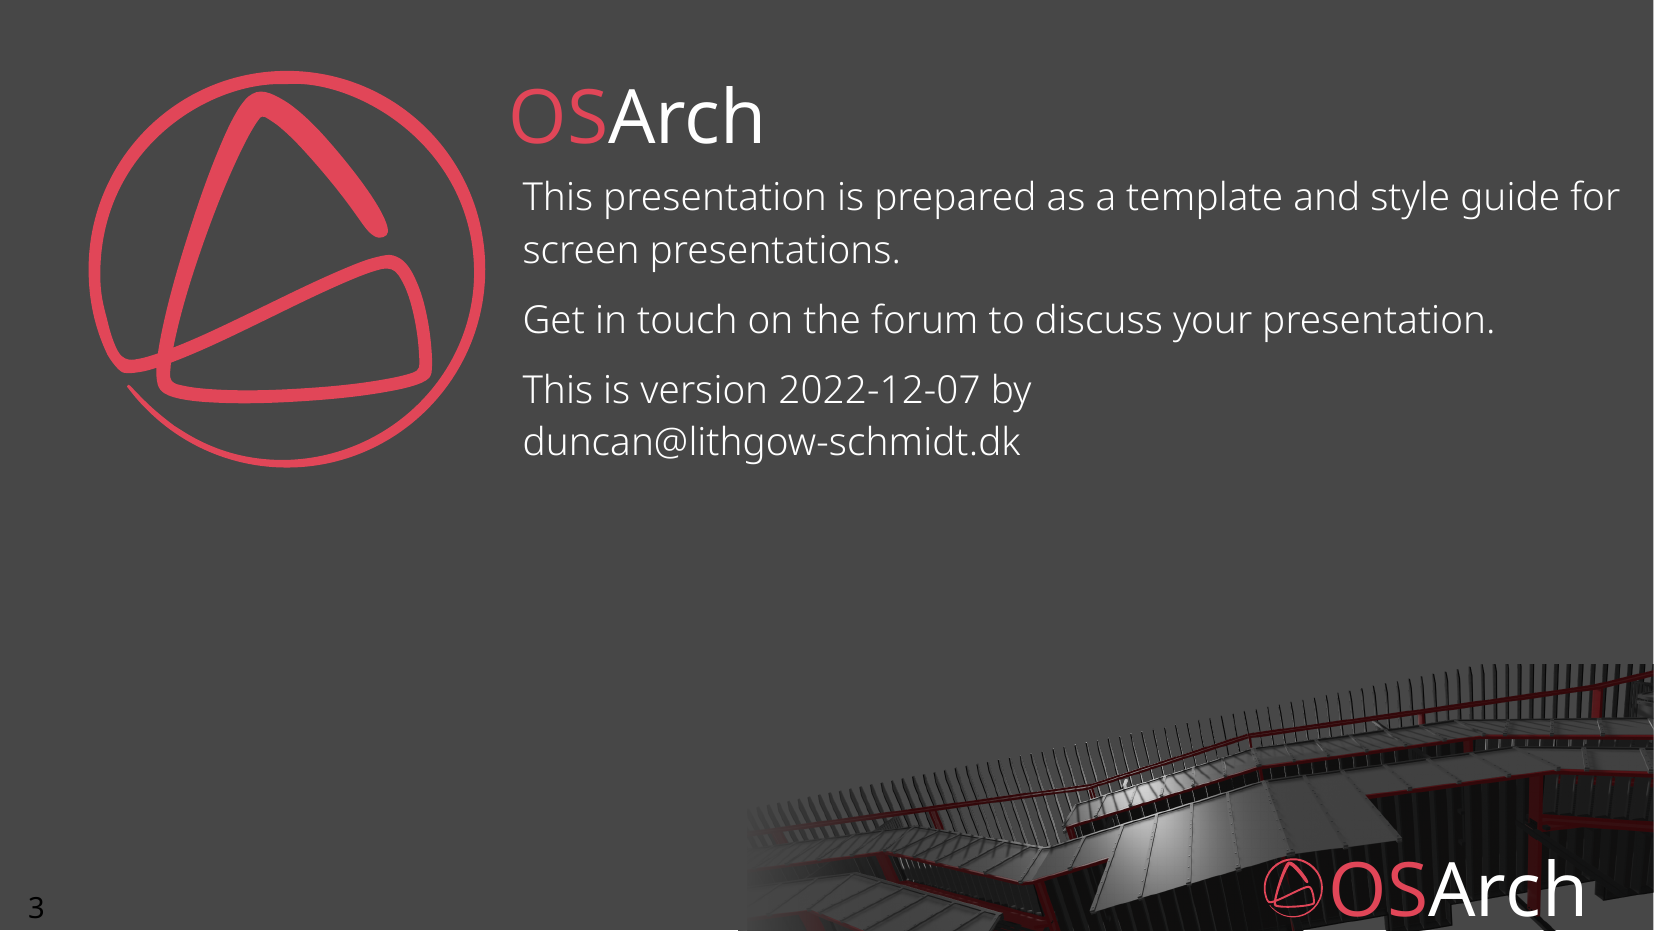

# OSArch
This presentation is prepared as a template and style guide for screen presentations.
Get in touch on the forum to discuss your presentation.
This is version 2022-12-07 by
duncan@lithgow-schmidt.dk